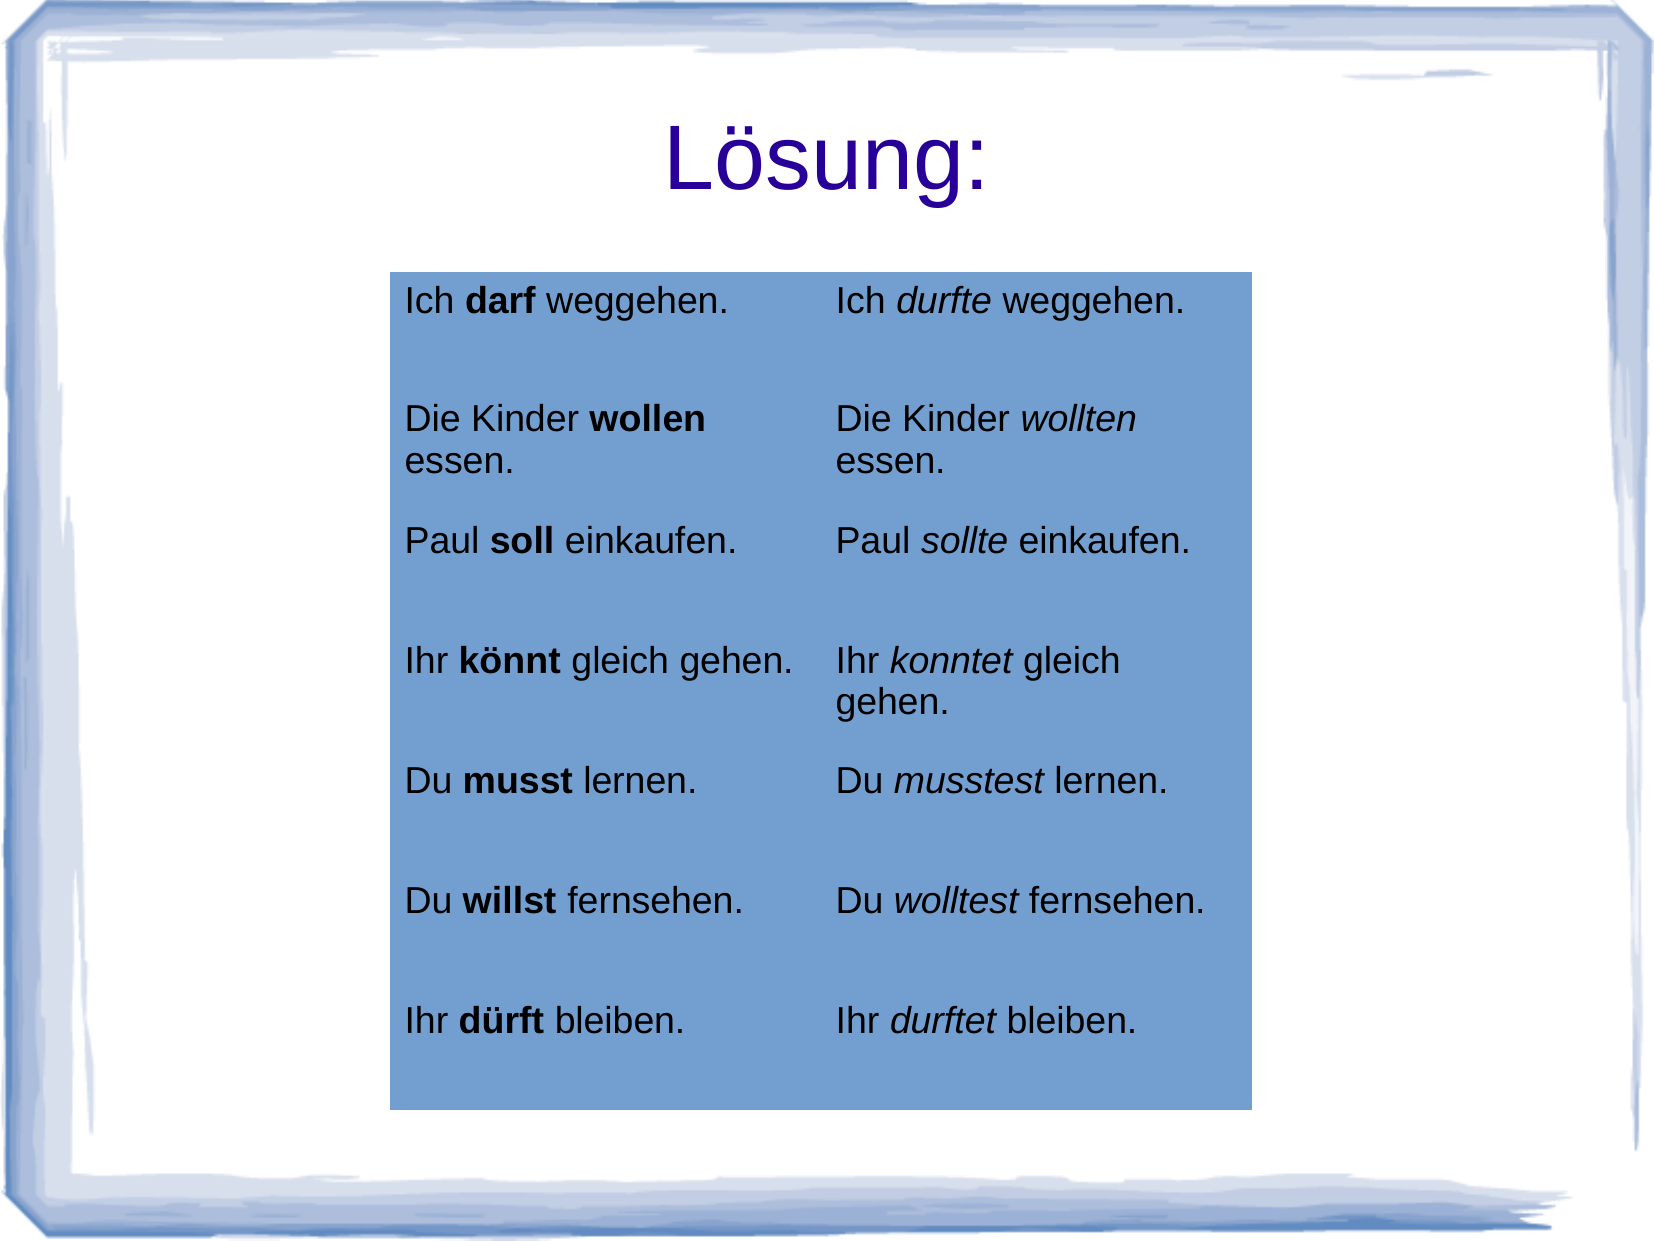

# Lösung:
| Ich darf weggehen. | Ich durfte weggehen. |
| --- | --- |
| Die Kinder wollen essen. | Die Kinder wollten essen. |
| Paul soll einkaufen. | Paul sollte einkaufen. |
| Ihr könnt gleich gehen. | Ihr konntet gleich gehen. |
| Du musst lernen. | Du musstest lernen. |
| Du willst fernsehen. | Du wolltest fernsehen. |
| Ihr dürft bleiben. | Ihr durftet bleiben. |